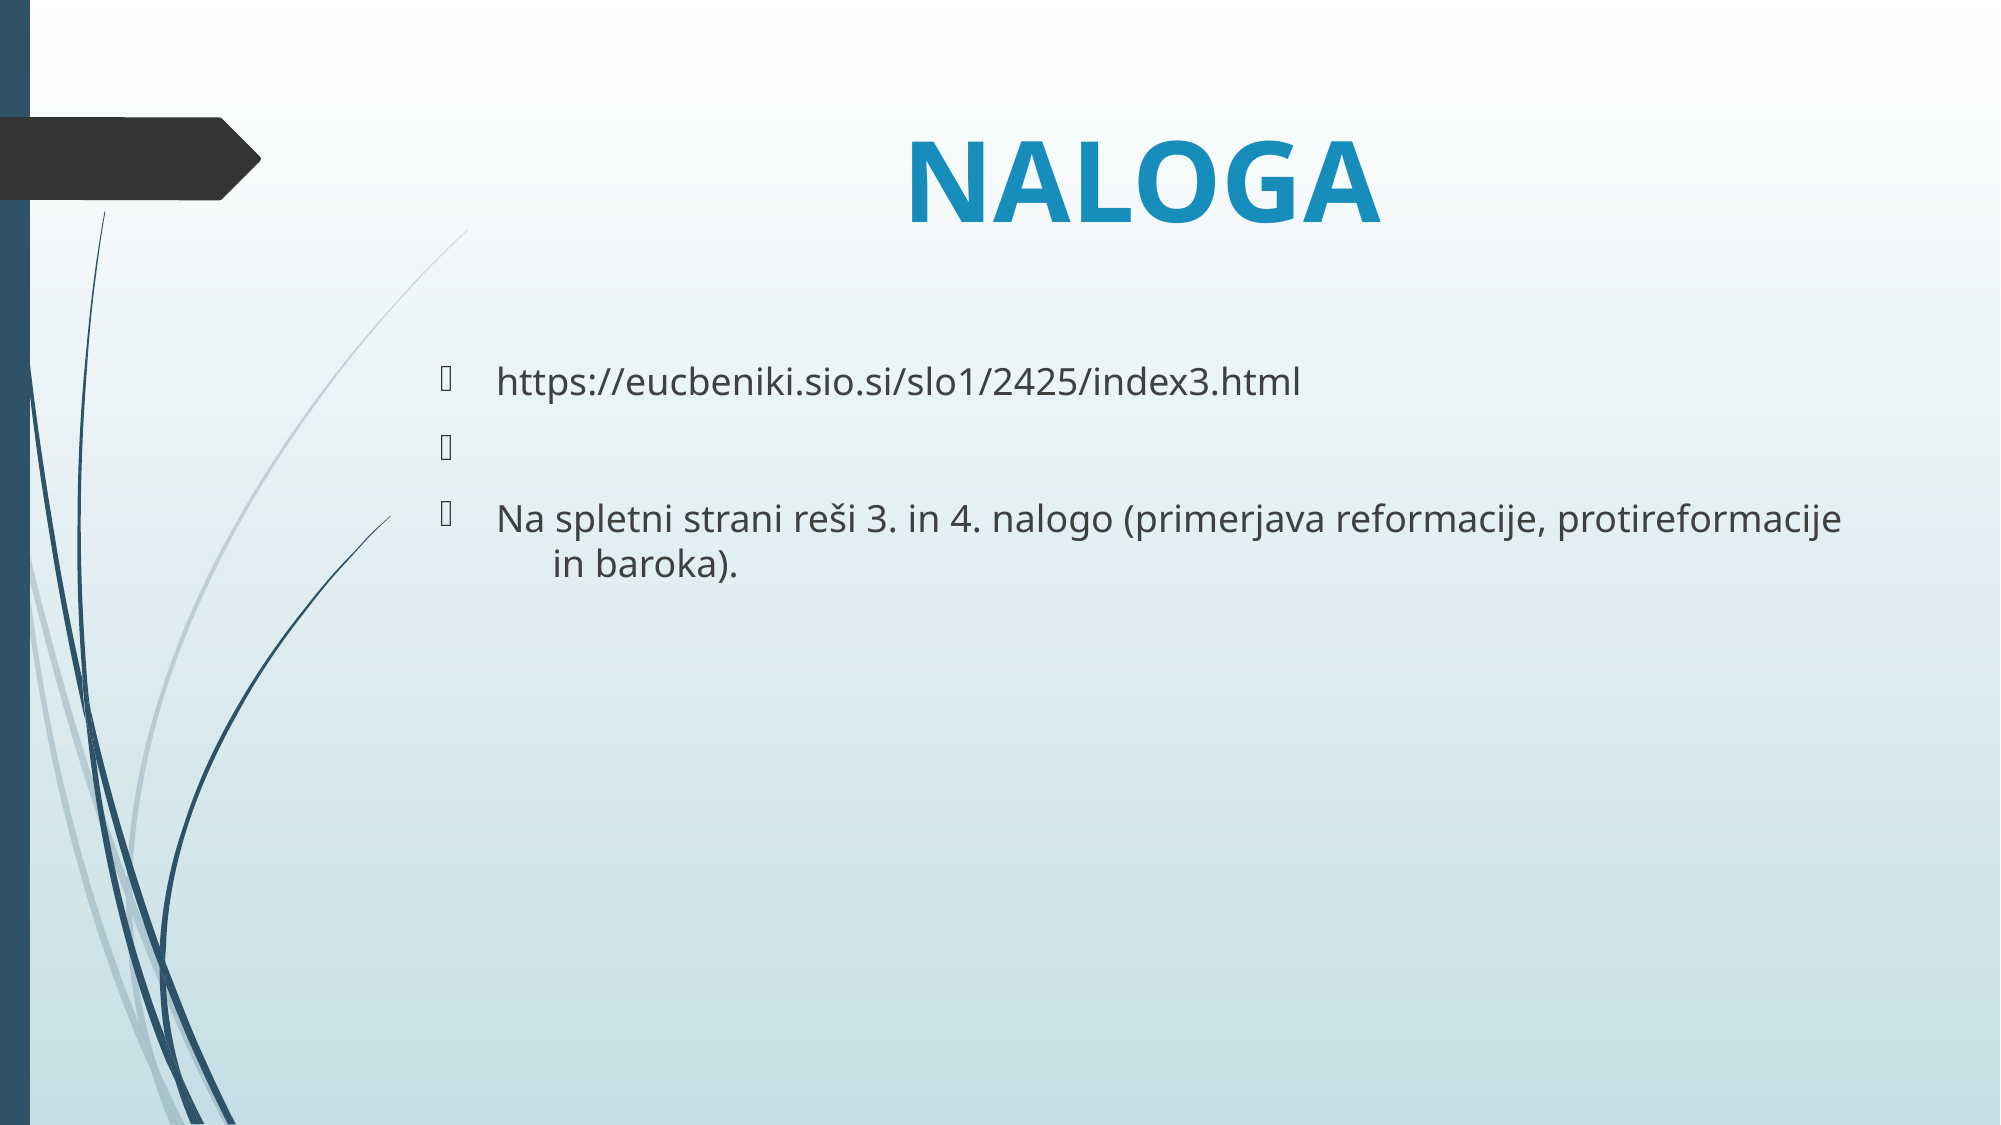

# NALOGA
https://eucbeniki.sio.si/slo1/2425/index3.html
Na spletni strani reši 3. in 4. nalogo (primerjava reformacije, protireformacije in baroka).